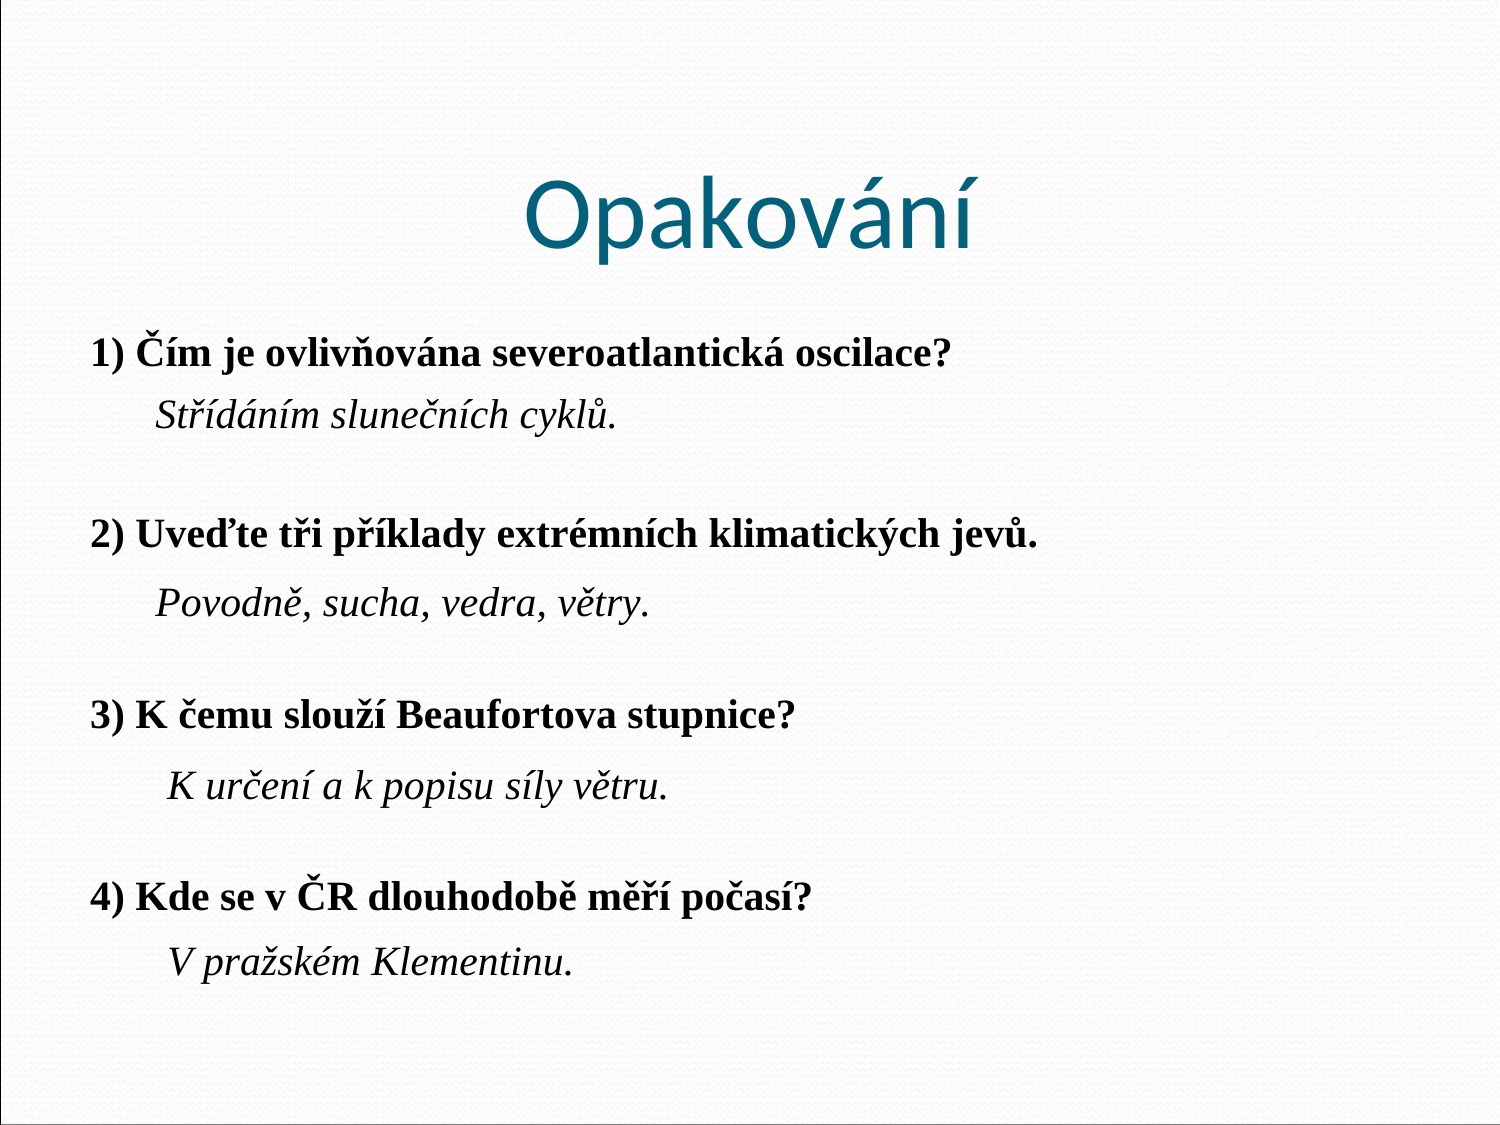

# Opakování
1) Čím je ovlivňována severoatlantická oscilace?
2) Uveďte tři příklady extrémních klimatických jevů.
3) K čemu slouží Beaufortova stupnice?
4) Kde se v ČR dlouhodobě měří počasí?
Střídáním slunečních cyklů.
Povodně, sucha, vedra, větry.
K určení a k popisu síly větru.
V pražském Klementinu.